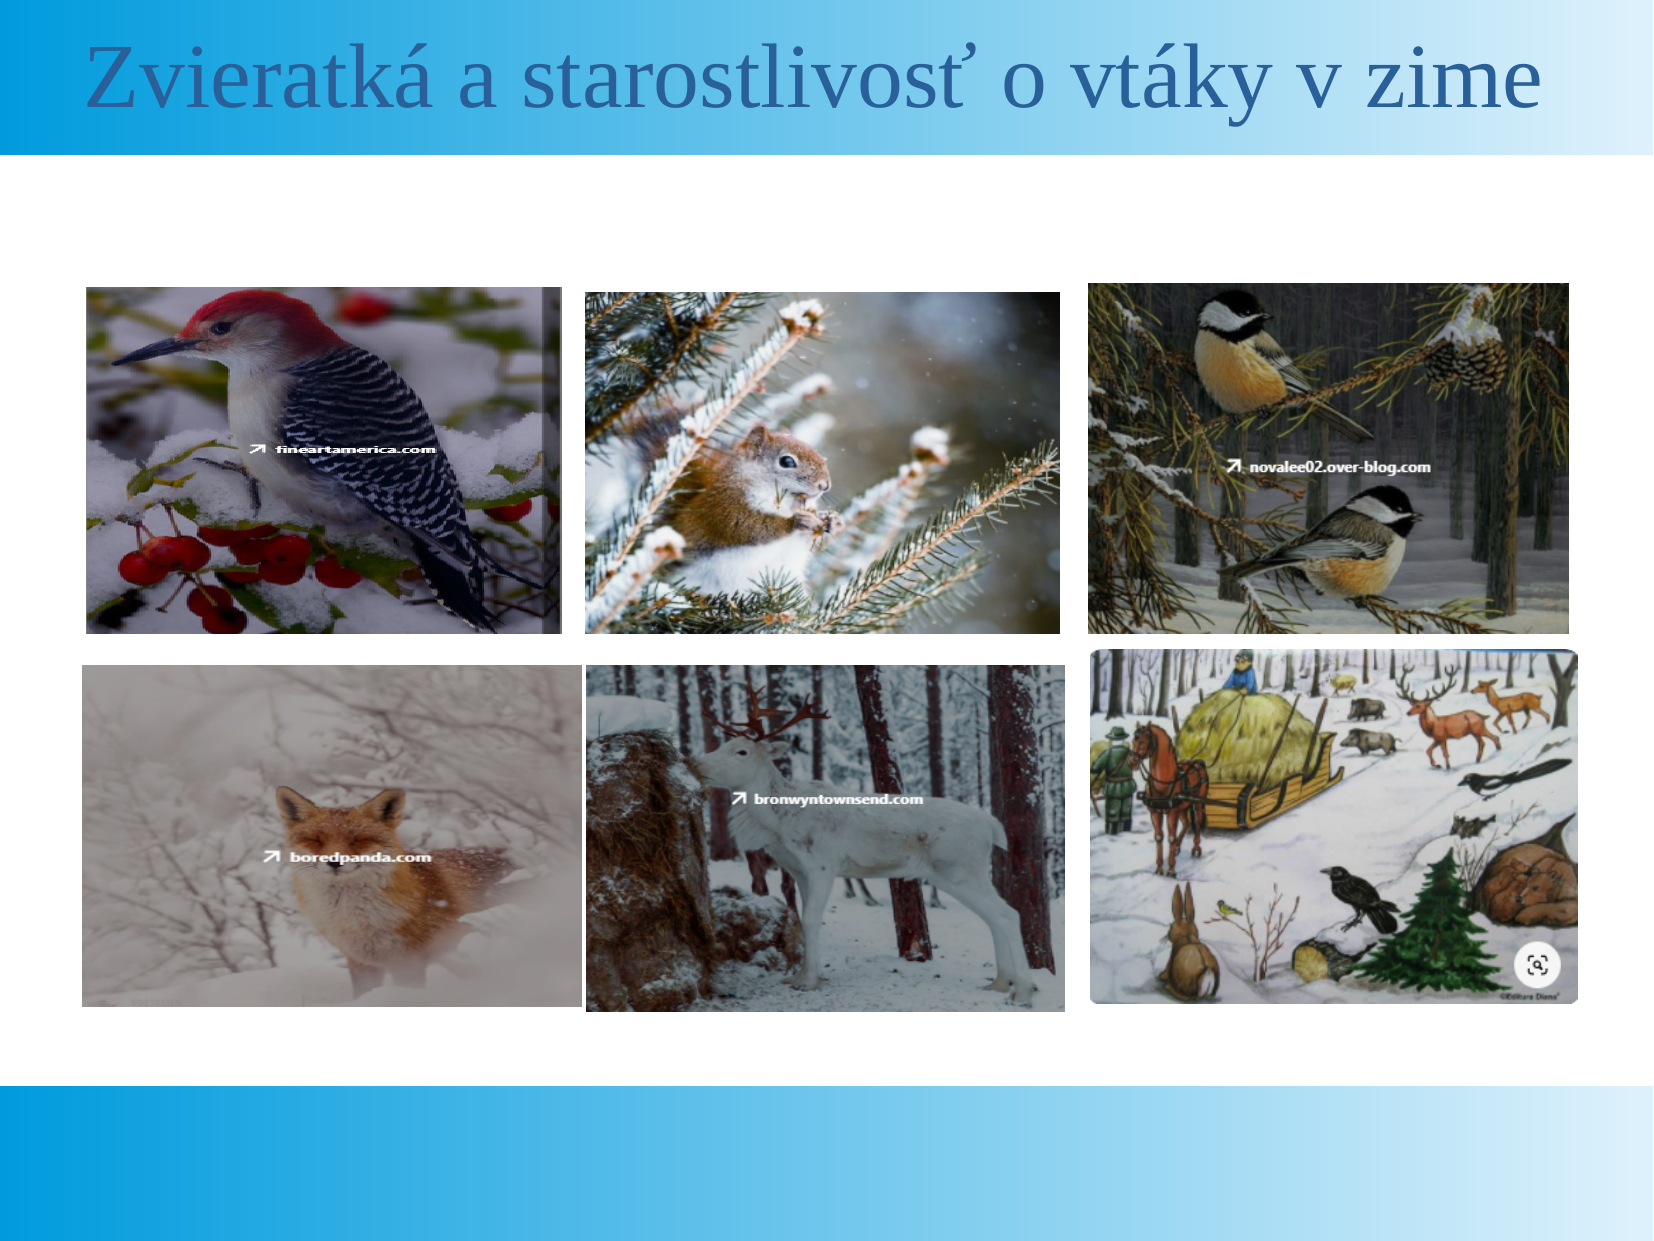

# Zvieratká a starostlivosť o vtáky v zime